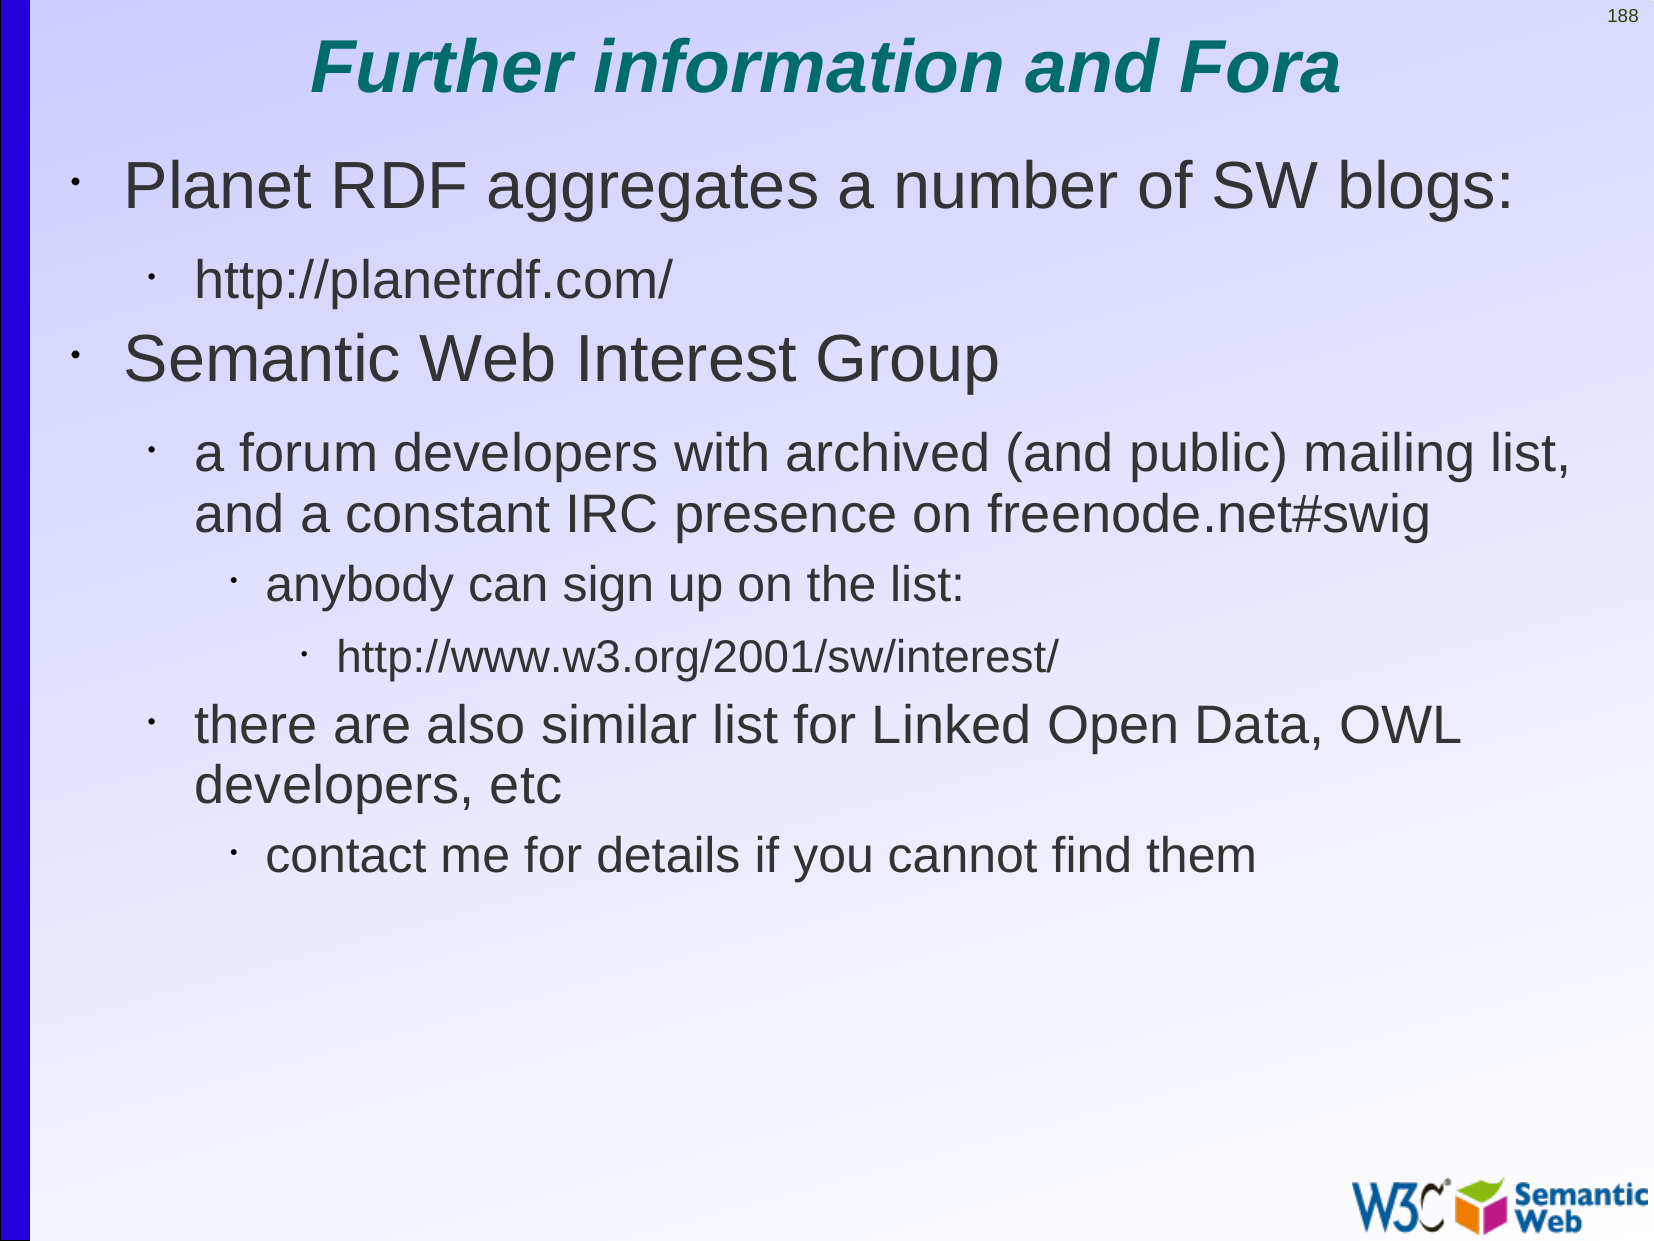

# Further information and Fora
Planet RDF aggregates a number of SW blogs:
http://planetrdf.com/
Semantic Web Interest Group
a forum developers with archived (and public) mailing list, and a constant IRC presence on freenode.net#swig
anybody can sign up on the list:
http://www.w3.org/2001/sw/interest/
there are also similar list for Linked Open Data, OWL developers, etc
contact me for details if you cannot find them